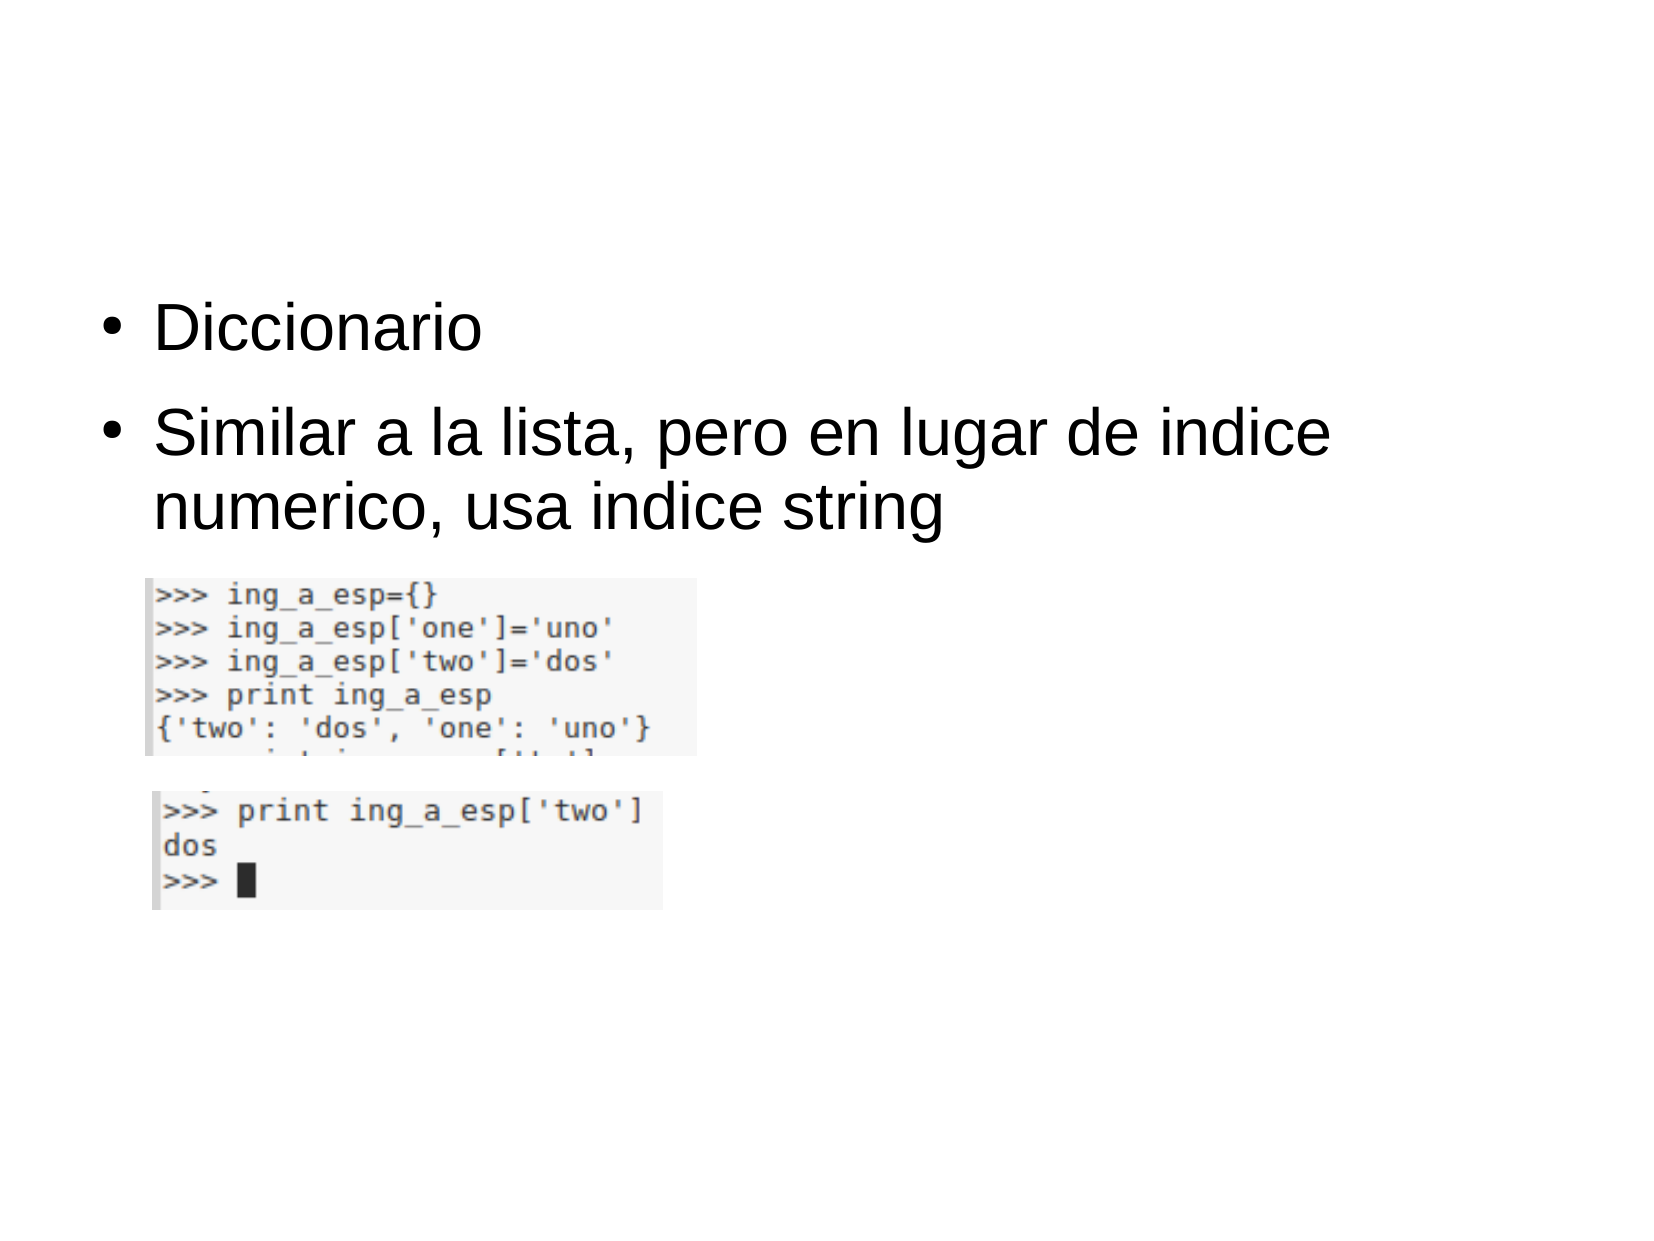

#
Diccionario
Similar a la lista, pero en lugar de indice numerico, usa indice string